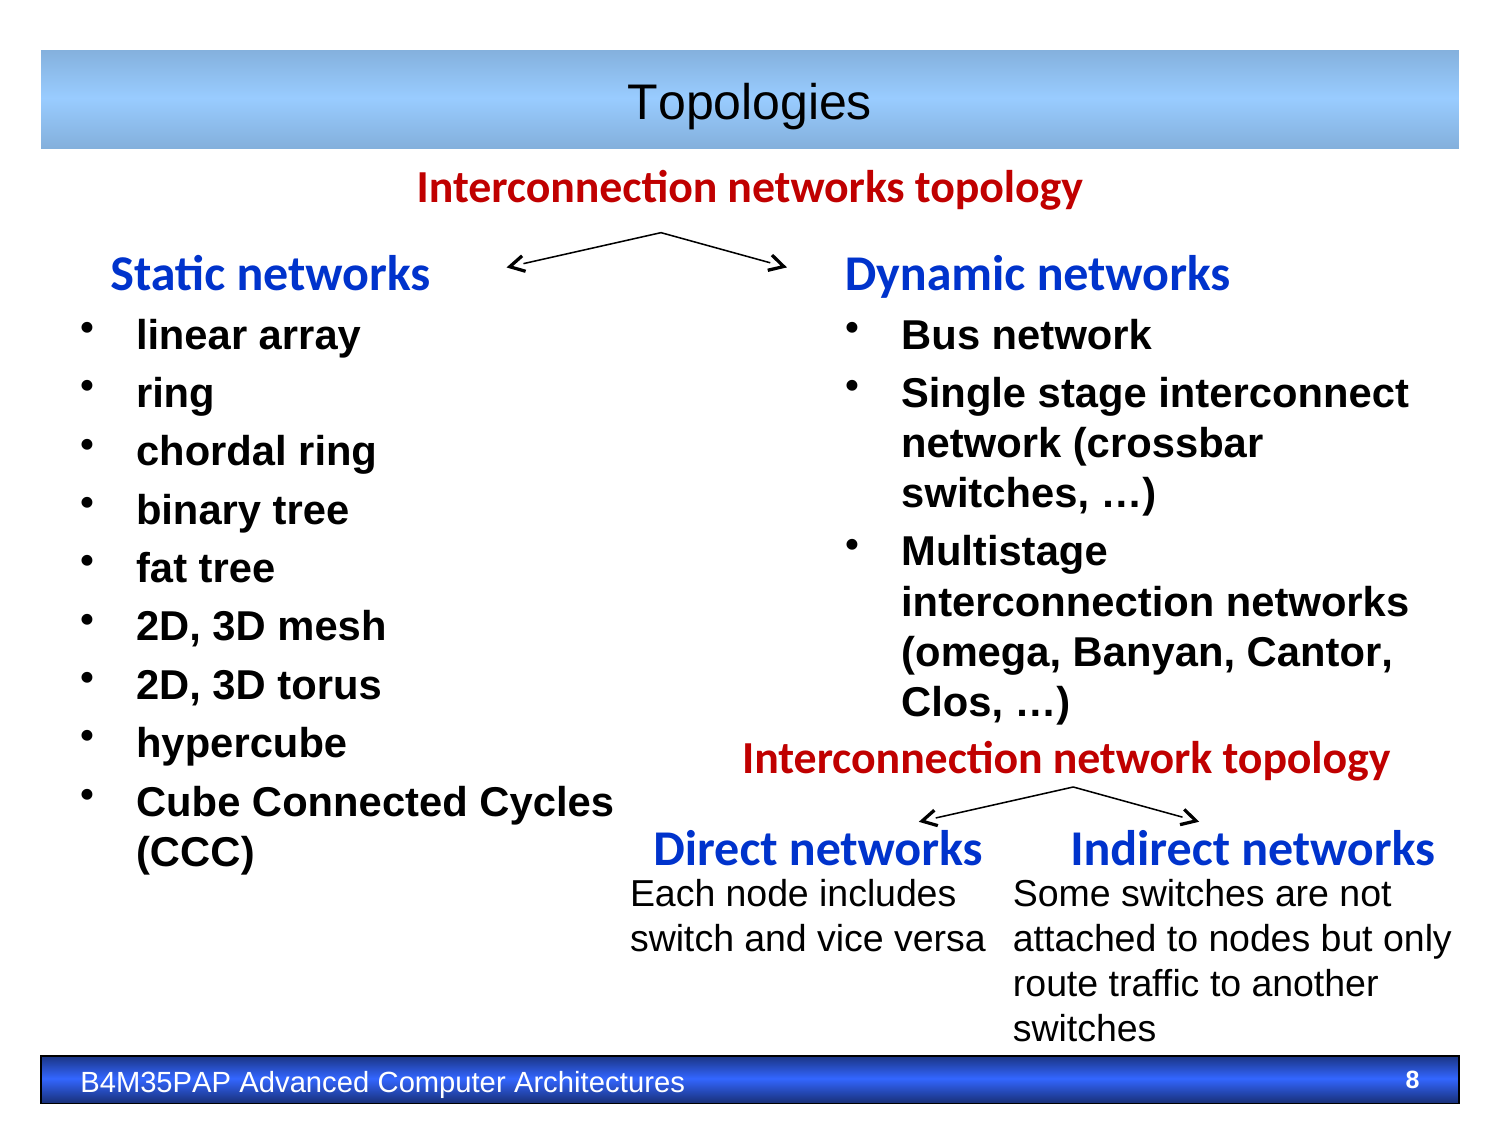

# Topologies
Interconnection networks topology
Static networks
Dynamic networks
linear array
ring
chordal ring
binary tree
fat tree
2D, 3D mesh
2D, 3D torus
hypercube
Cube Connected Cycles (CCC)
Bus network
Single stage interconnect network (crossbar switches, …)
Multistage interconnection networks (omega, Banyan, Cantor, Clos, …)
Interconnection network topology
Direct networks
Indirect networks
Each node includes switch and vice versa
Some switches are not attached to nodes but only route traffic to another switches